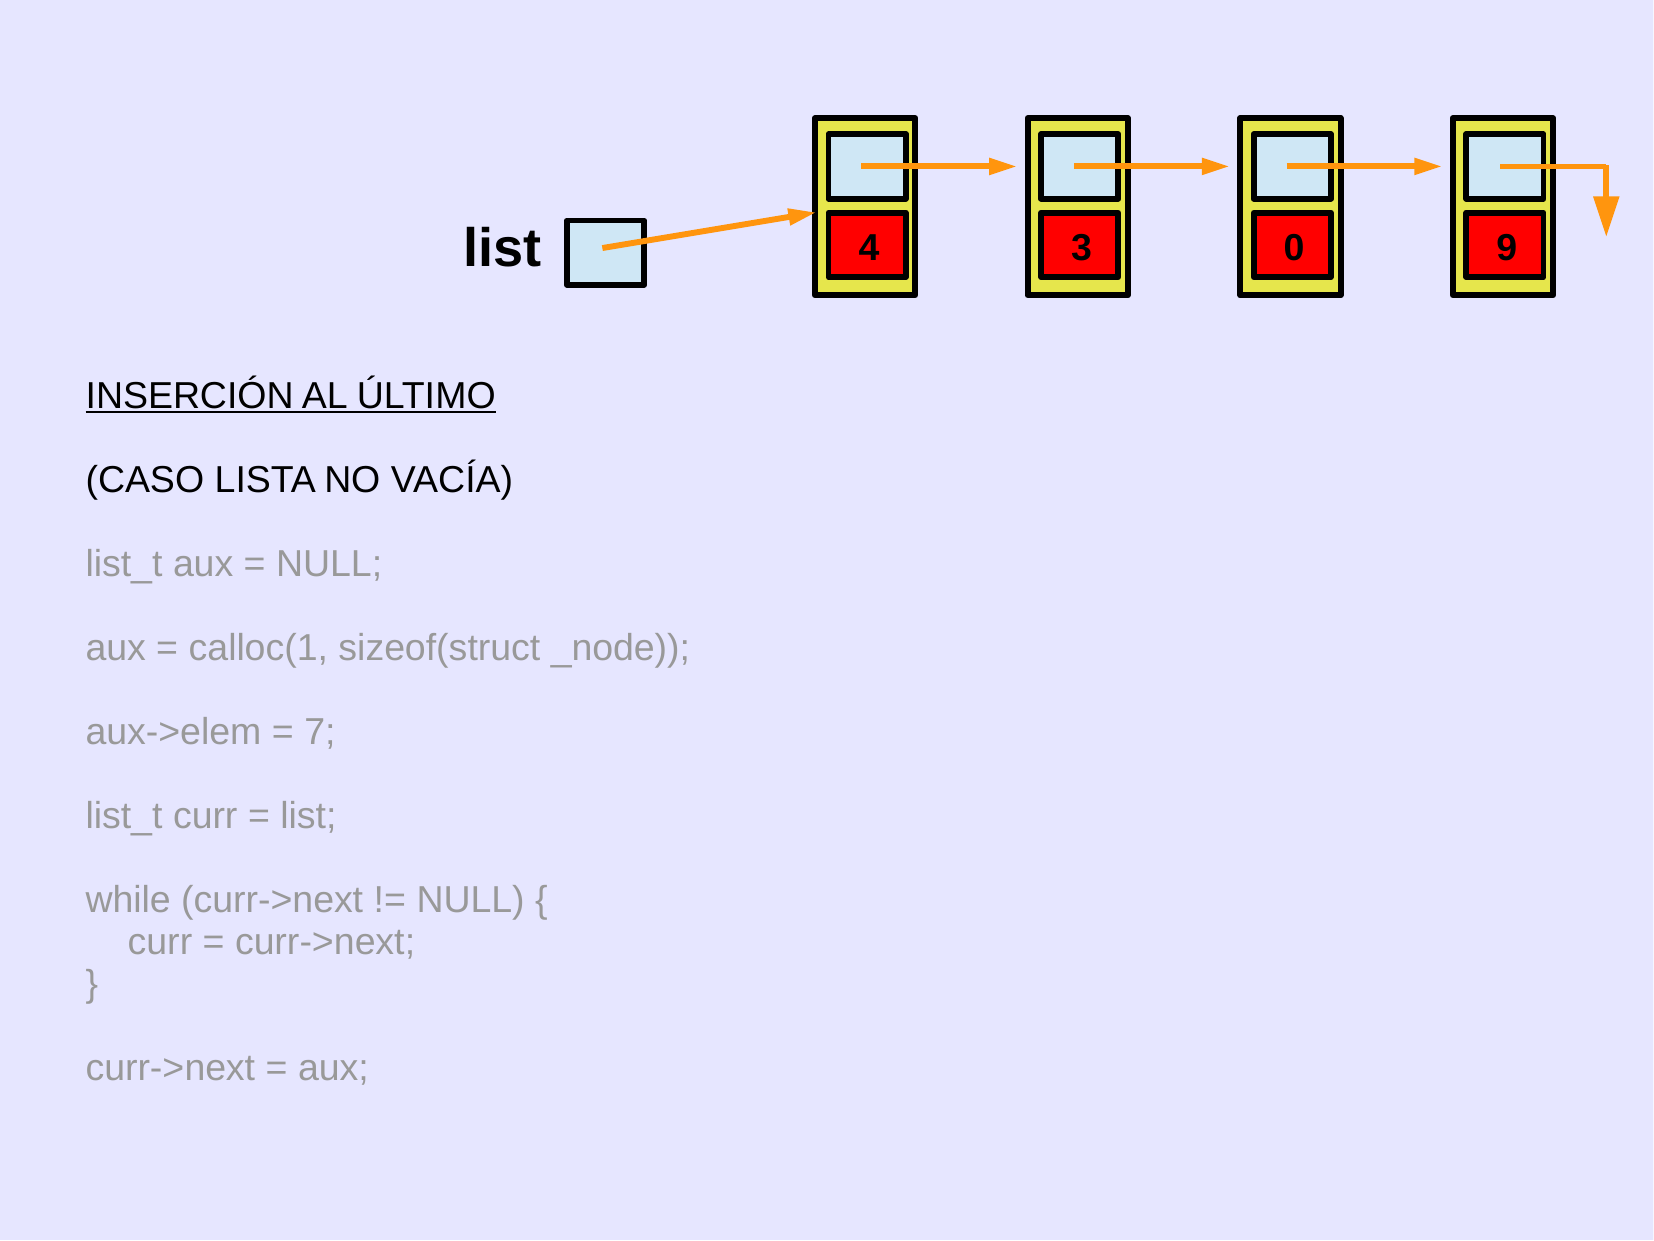

4
3
0
9
3
list
INSERCIÓN AL ÚLTIMO
(CASO LISTA NO VACÍA)
list_t aux = NULL;
aux = calloc(1, sizeof(struct _node));
aux->elem = 7;
list_t curr = list;
while (curr->next != NULL) {
 curr = curr->next;
}
curr->next = aux;
3